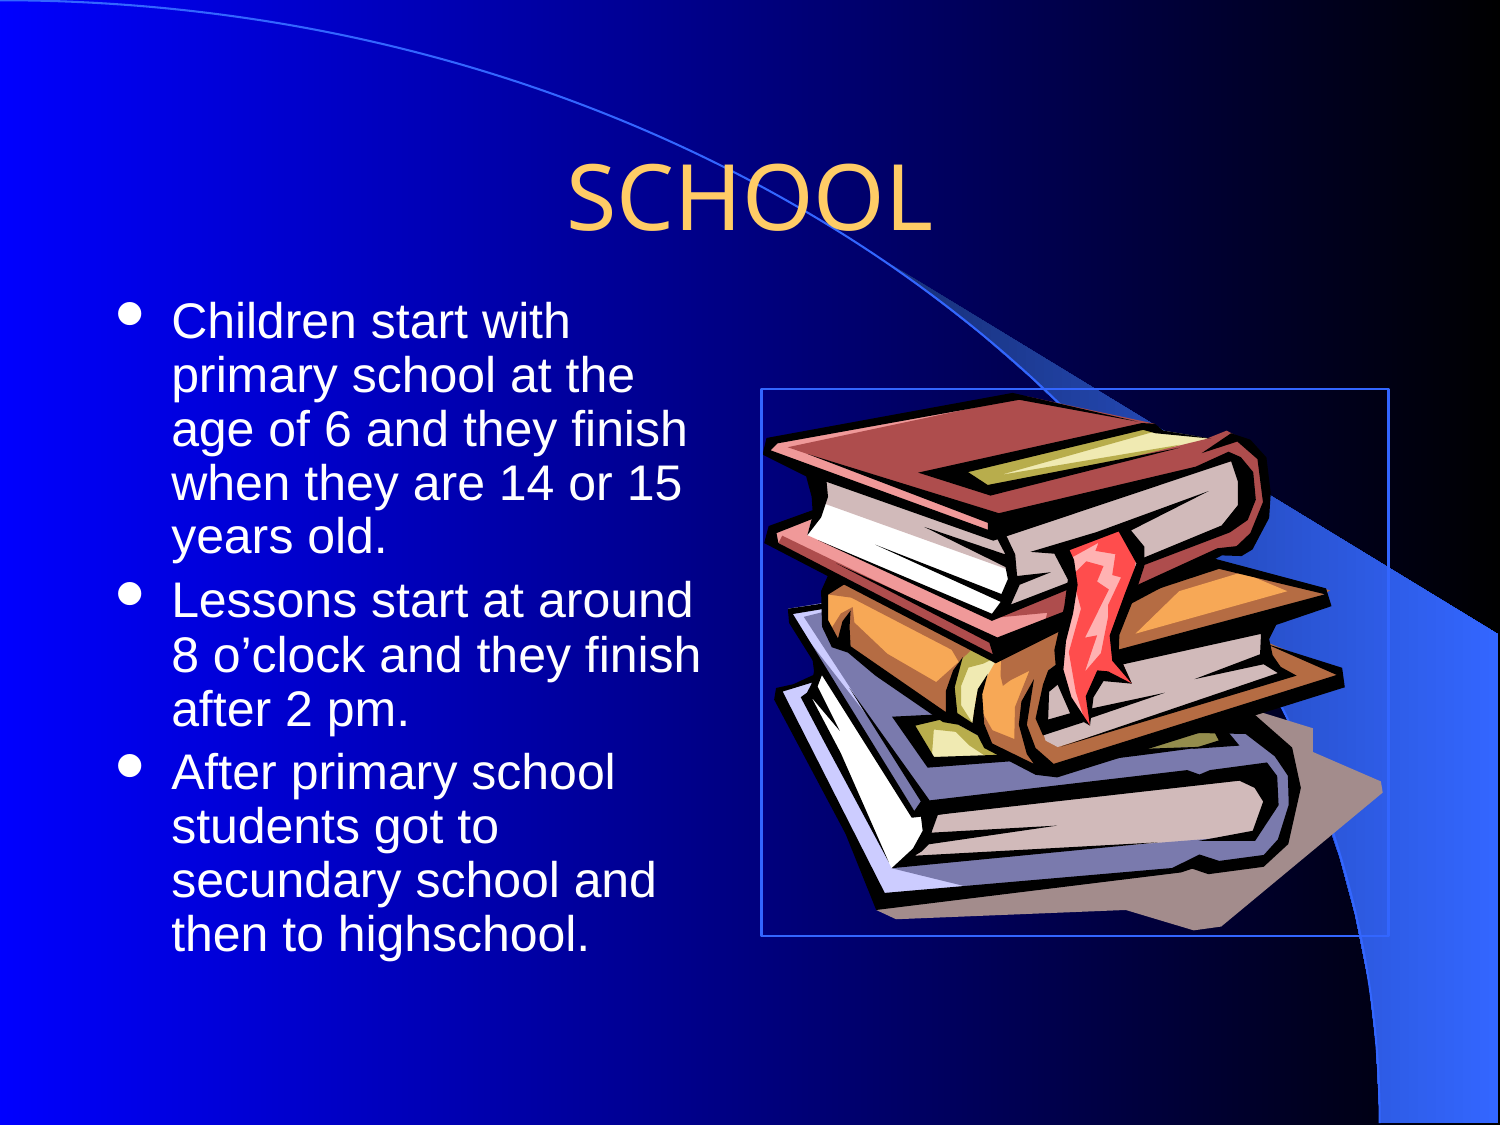

# SCHOOL
Children start with primary school at the age of 6 and they finish when they are 14 or 15 years old.
Lessons start at around 8 o’clock and they finish after 2 pm.
After primary school students got to secundary school and then to highschool.